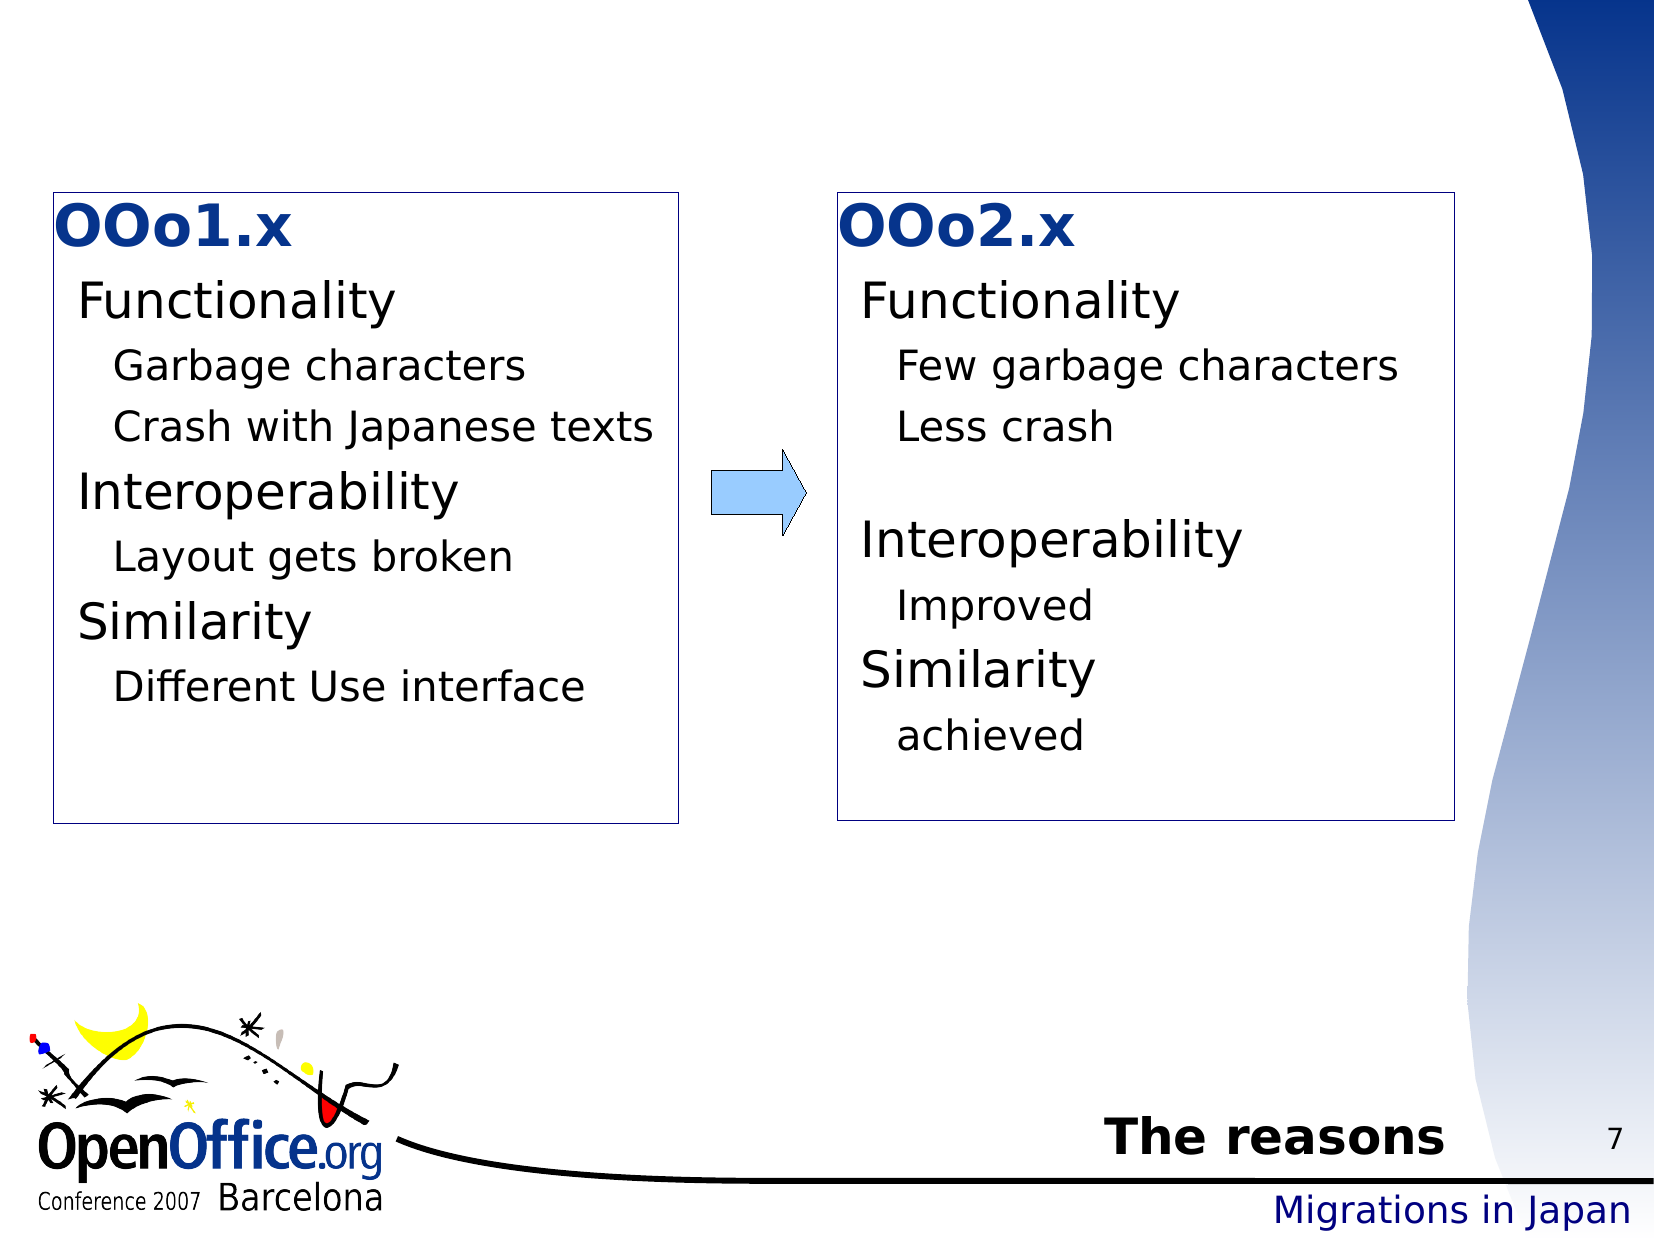

OOo1.x
Functionality
Garbage characters
Crash with Japanese texts
Interoperability
Layout gets broken
Similarity
Different Use interface
OOo2.x
Functionality
Few garbage characters
Less crash
Interoperability
Improved
Similarity
achieved
# The reasons
7